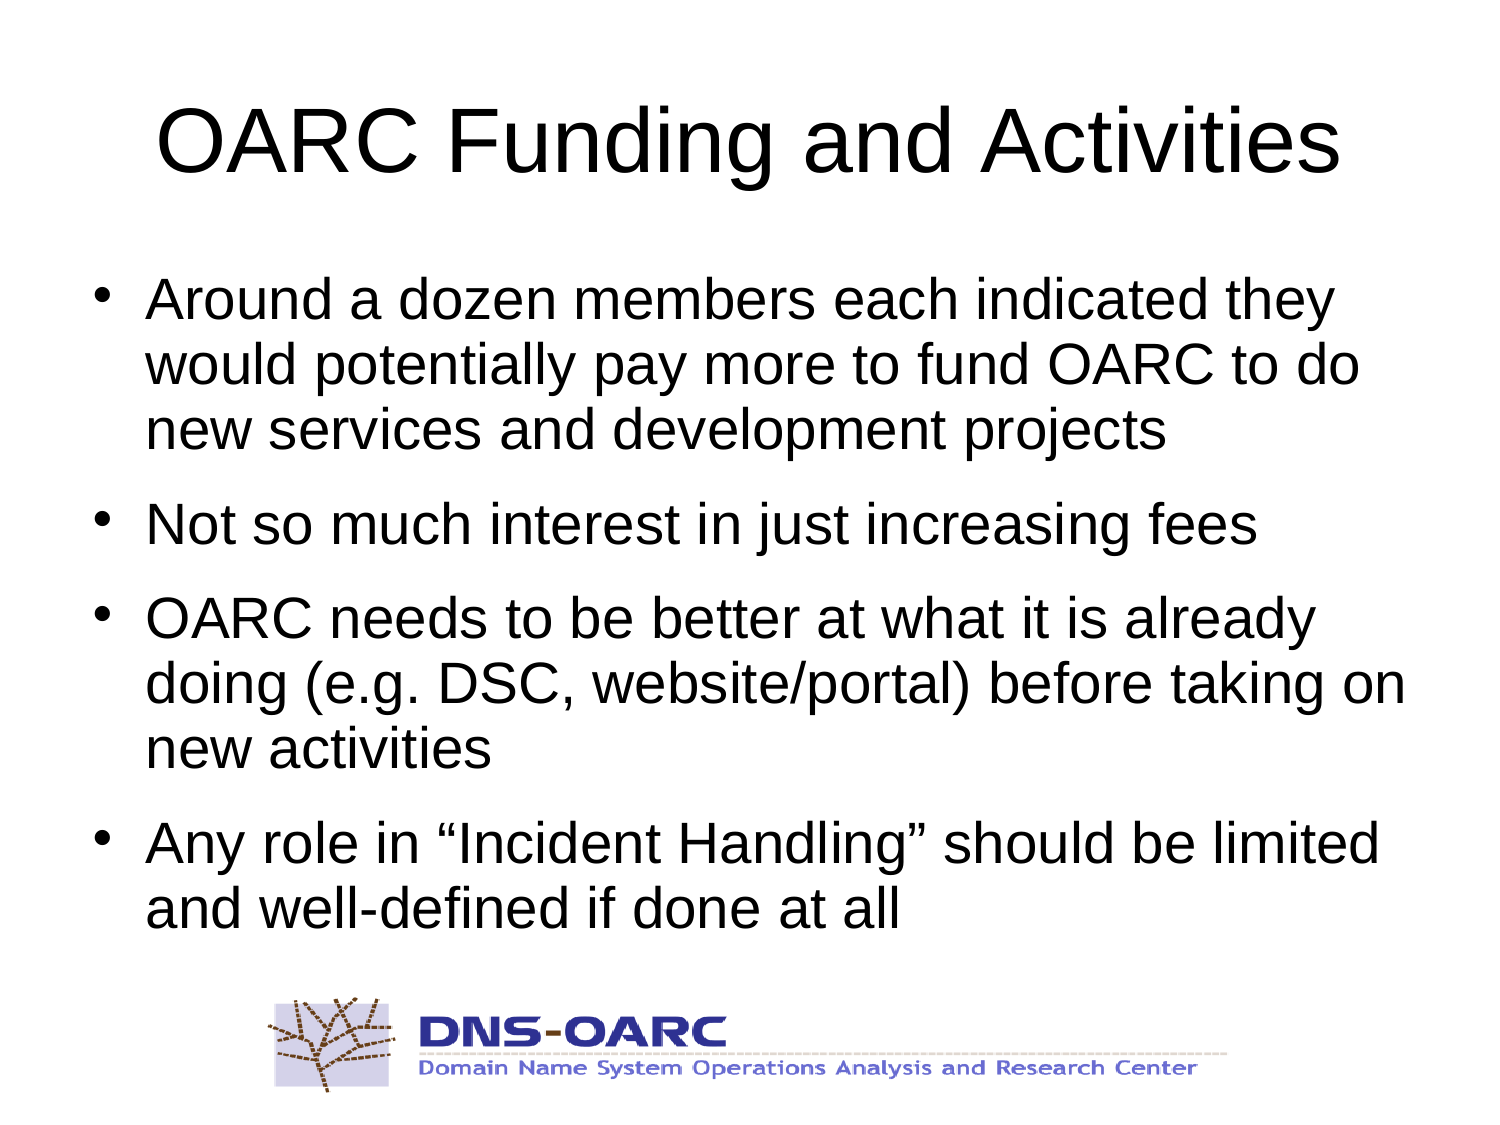

# OARC Funding and Activities
Around a dozen members each indicated they would potentially pay more to fund OARC to do new services and development projects
Not so much interest in just increasing fees
OARC needs to be better at what it is already doing (e.g. DSC, website/portal) before taking on new activities
Any role in “Incident Handling” should be limited and well-defined if done at all